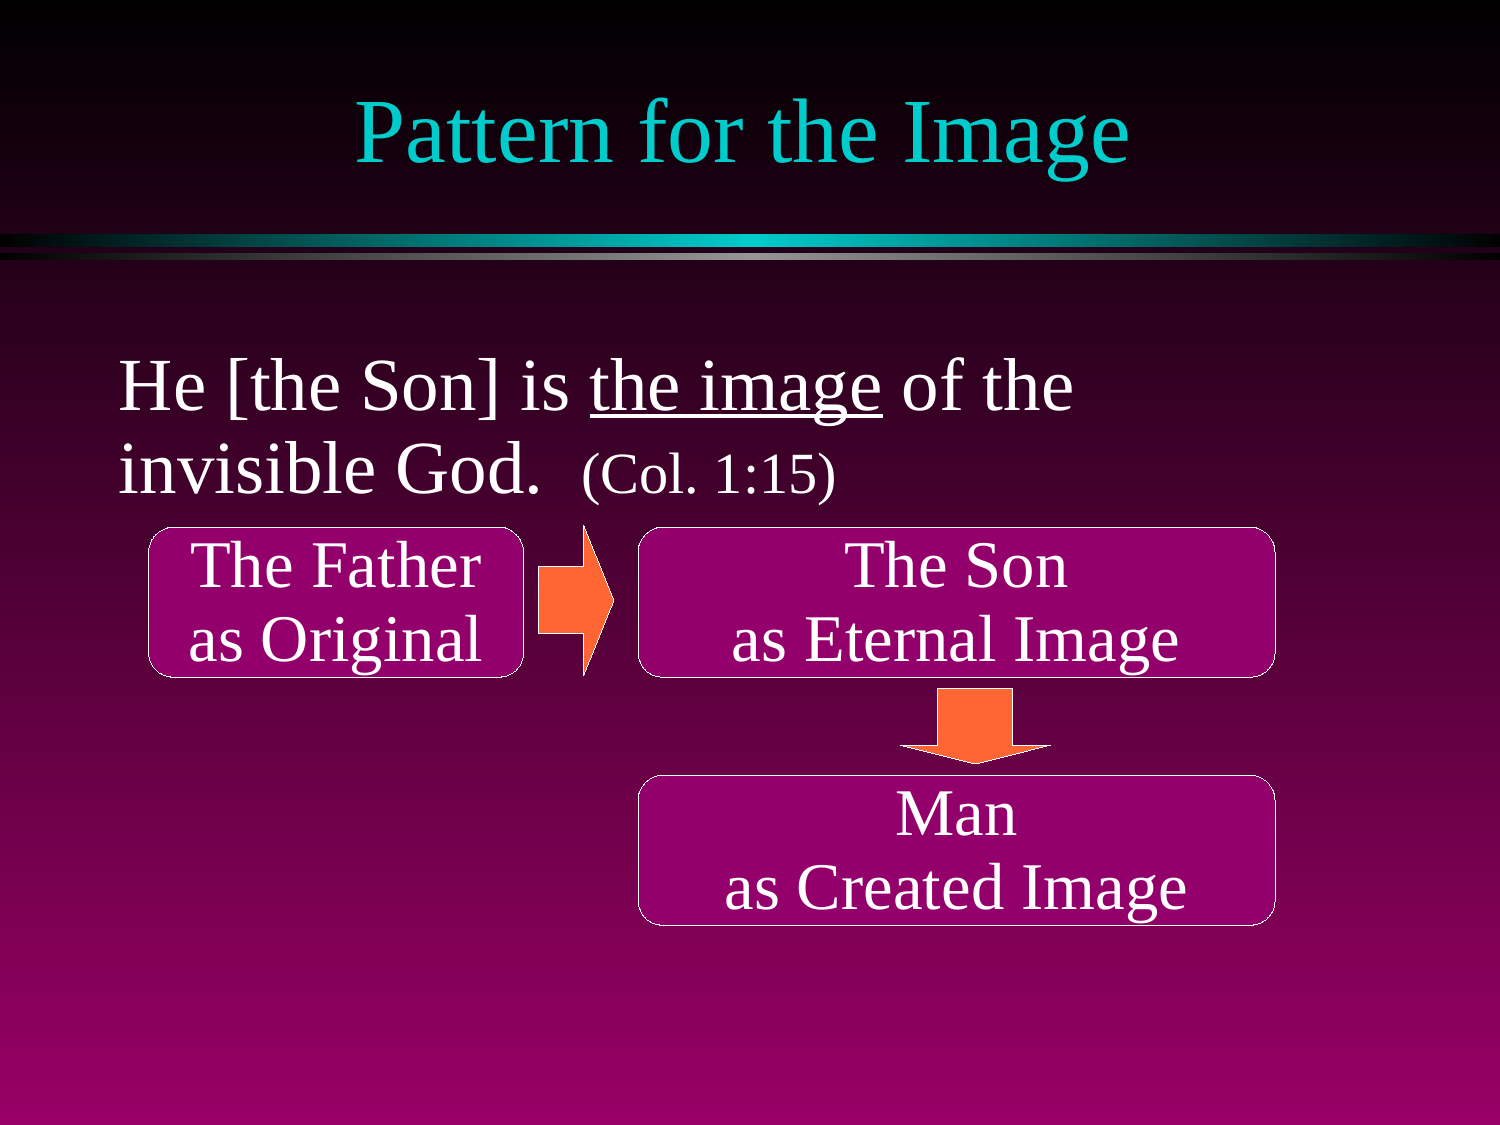

# Pattern for the Image
He [the Son] is the image of the invisible God. (Col. 1:15)
The Father
as Original
The Son
as Eternal Image
Man
as Created Image